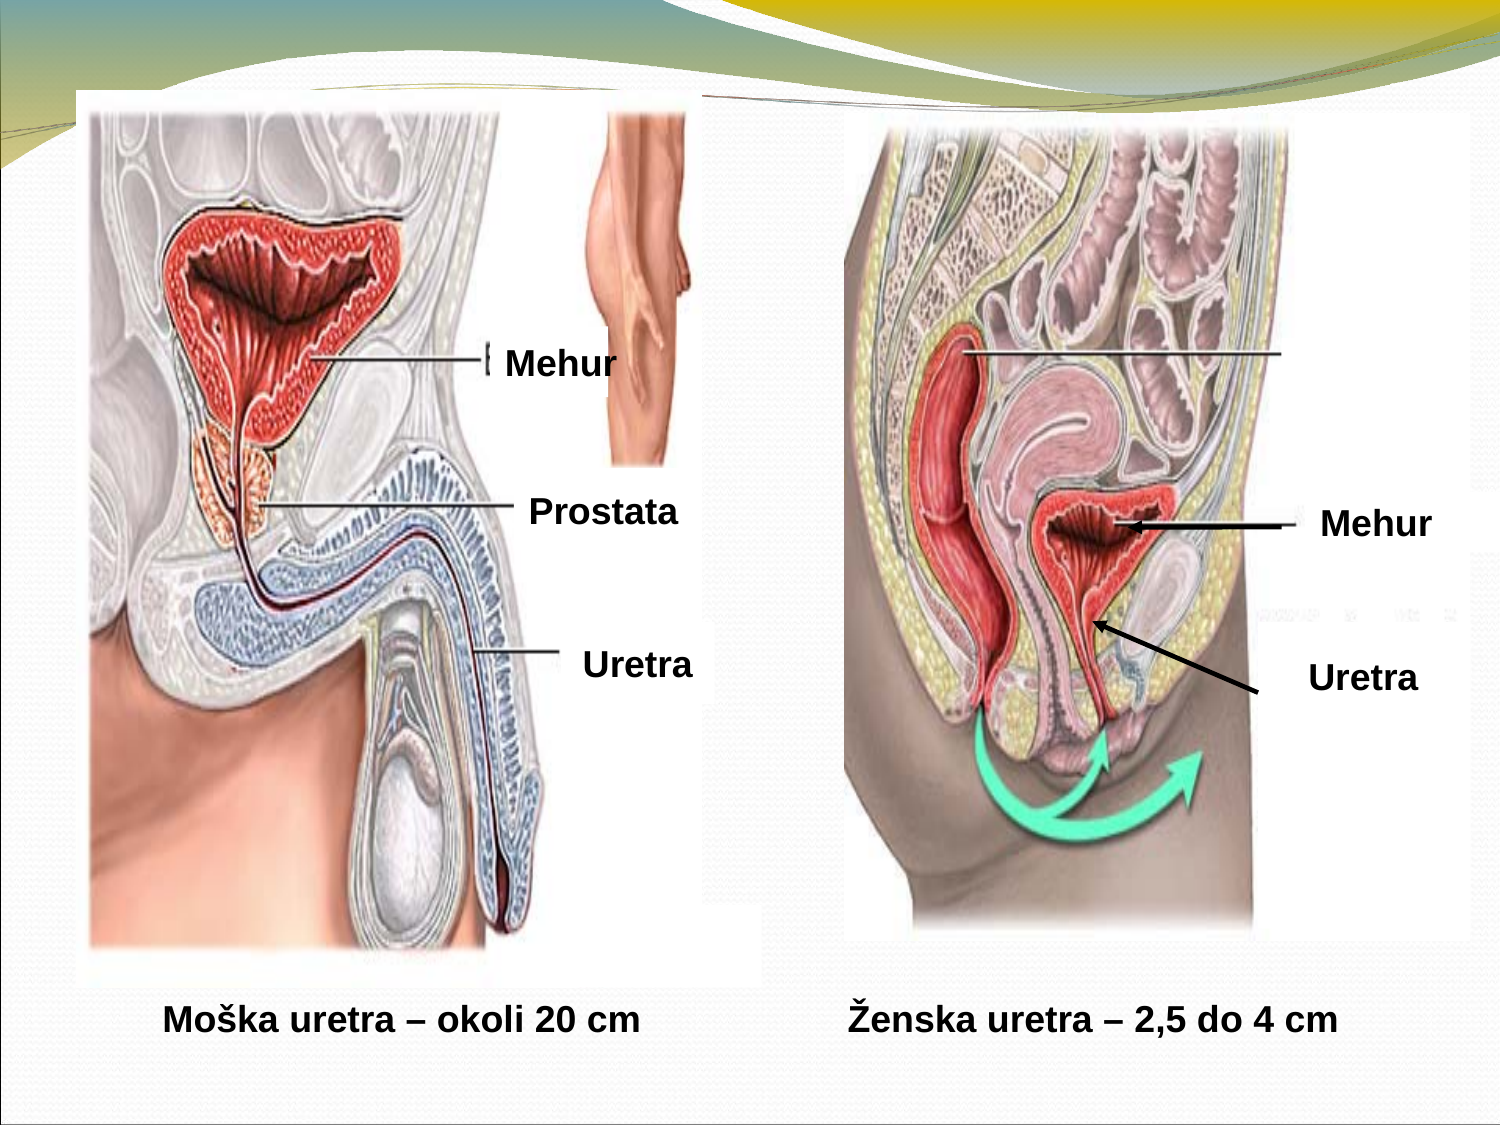

Mehur
Prostata
Mehur
Uretra
Uretra
Moška uretra – okoli 20 cm
Ženska uretra – 2,5 do 4 cm